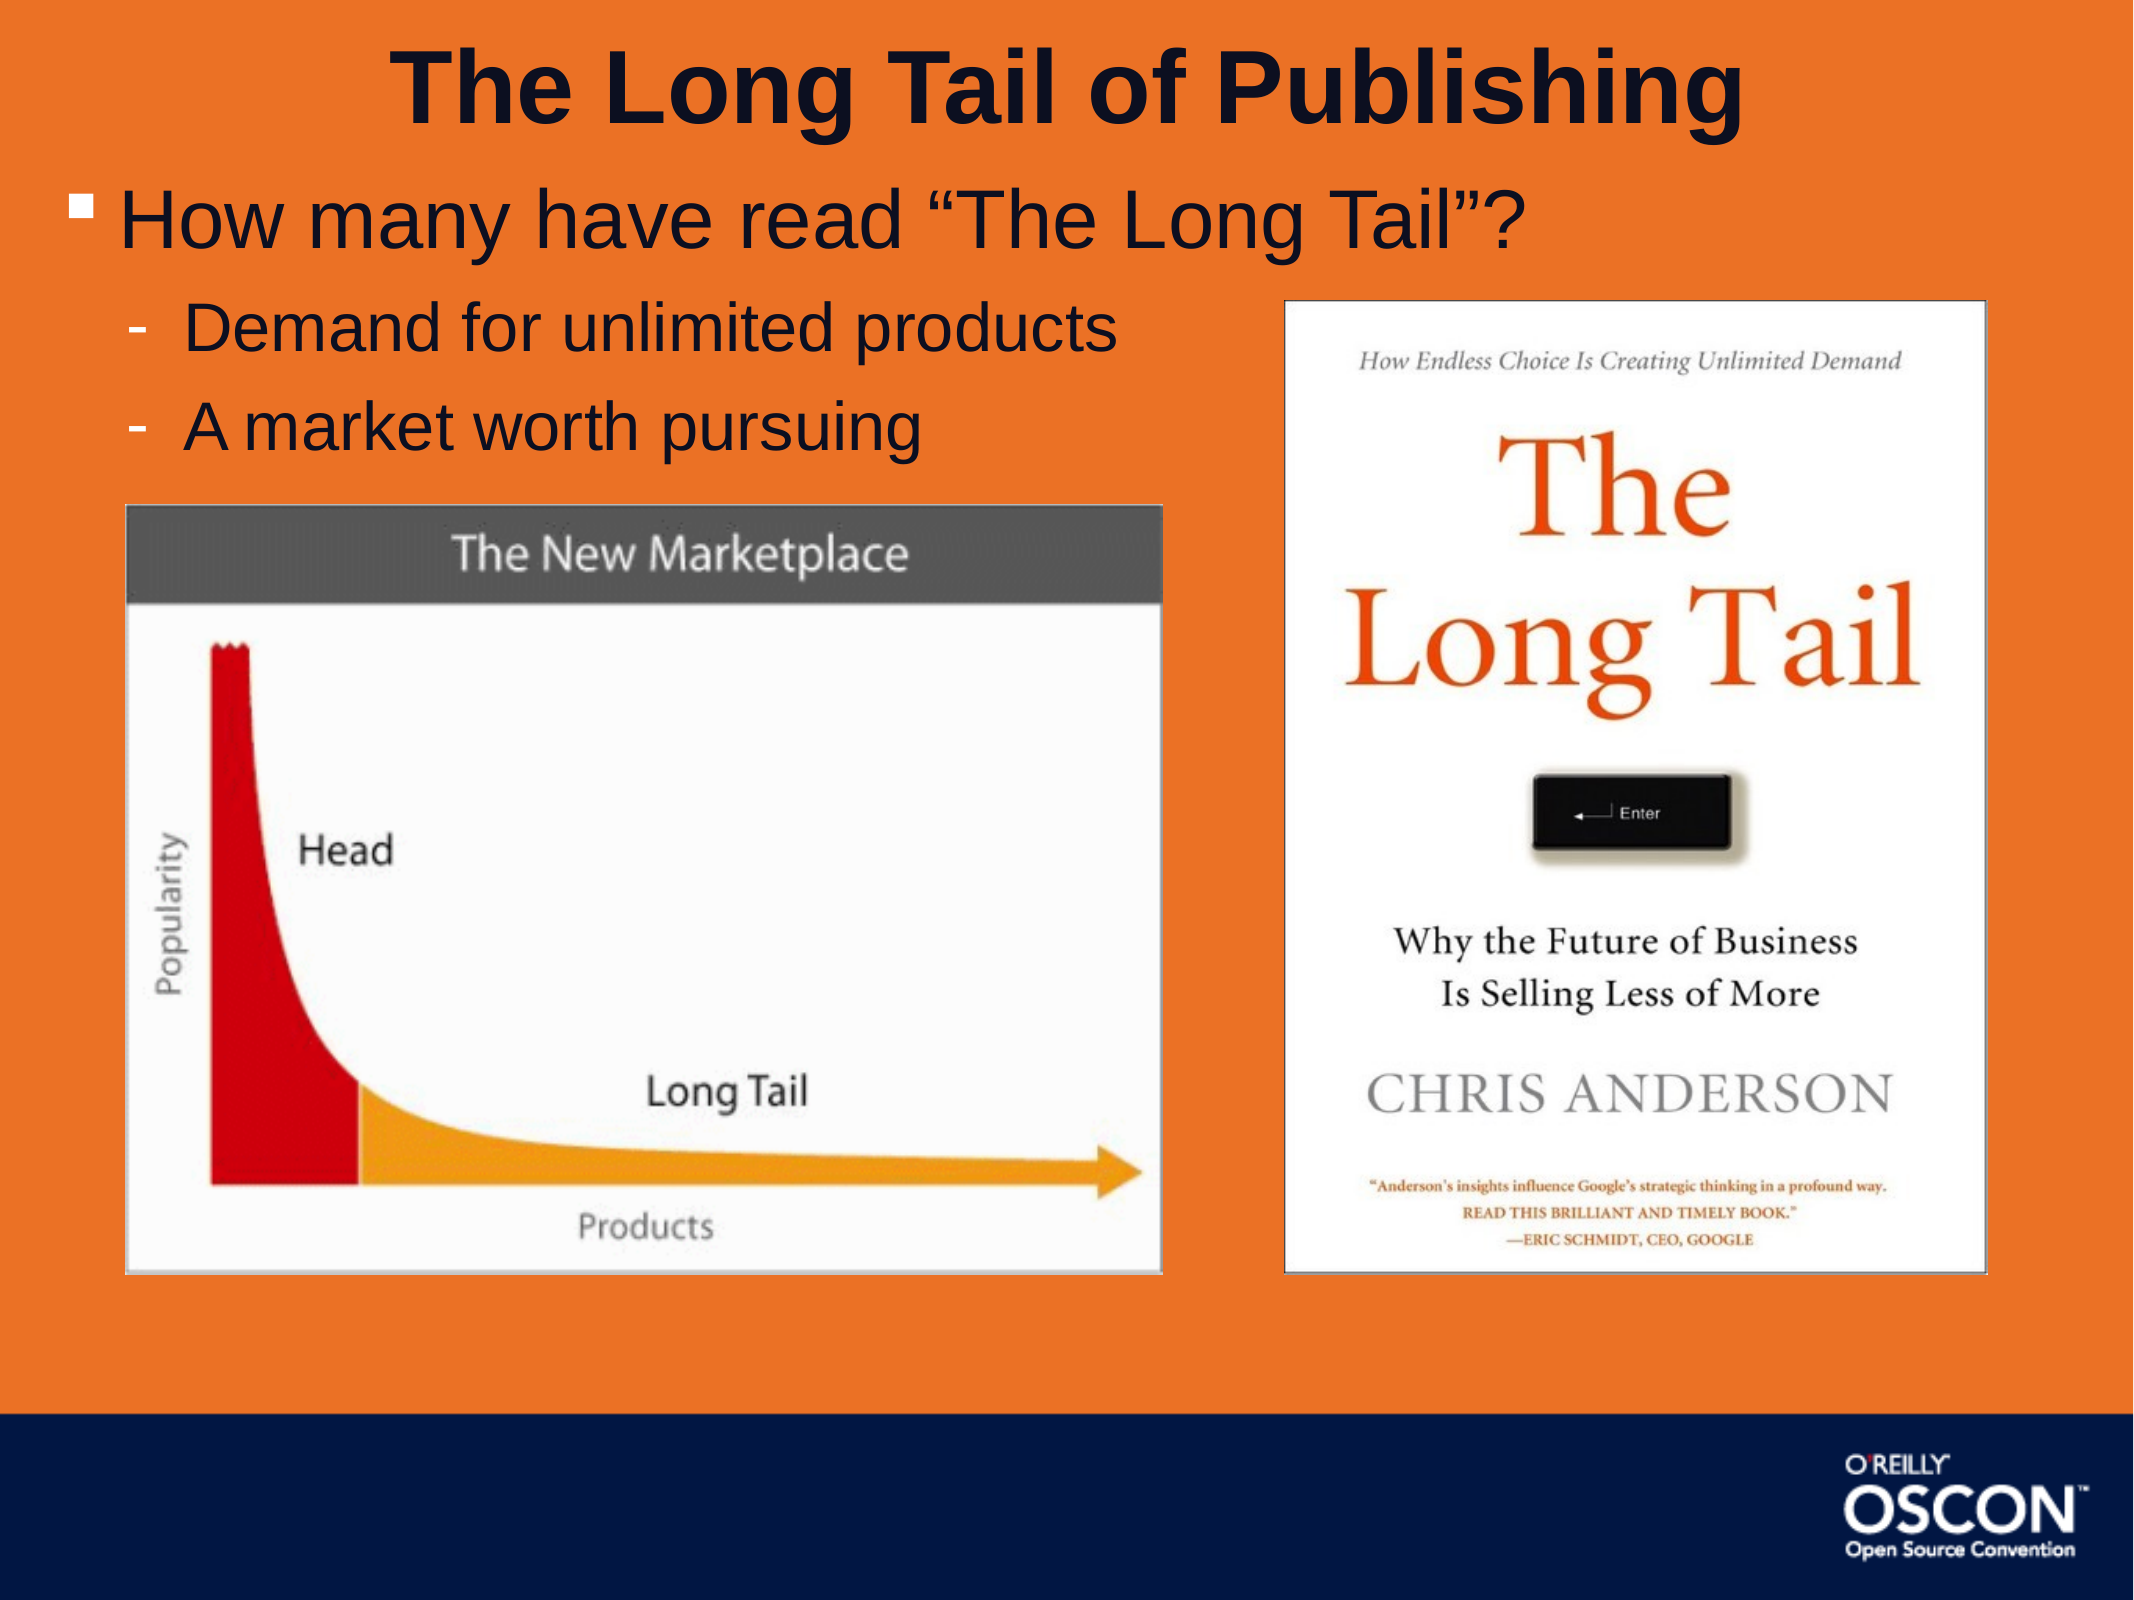

# The Long Tail of Publishing
How many have read “The Long Tail”?
Demand for unlimited products
A market worth pursuing